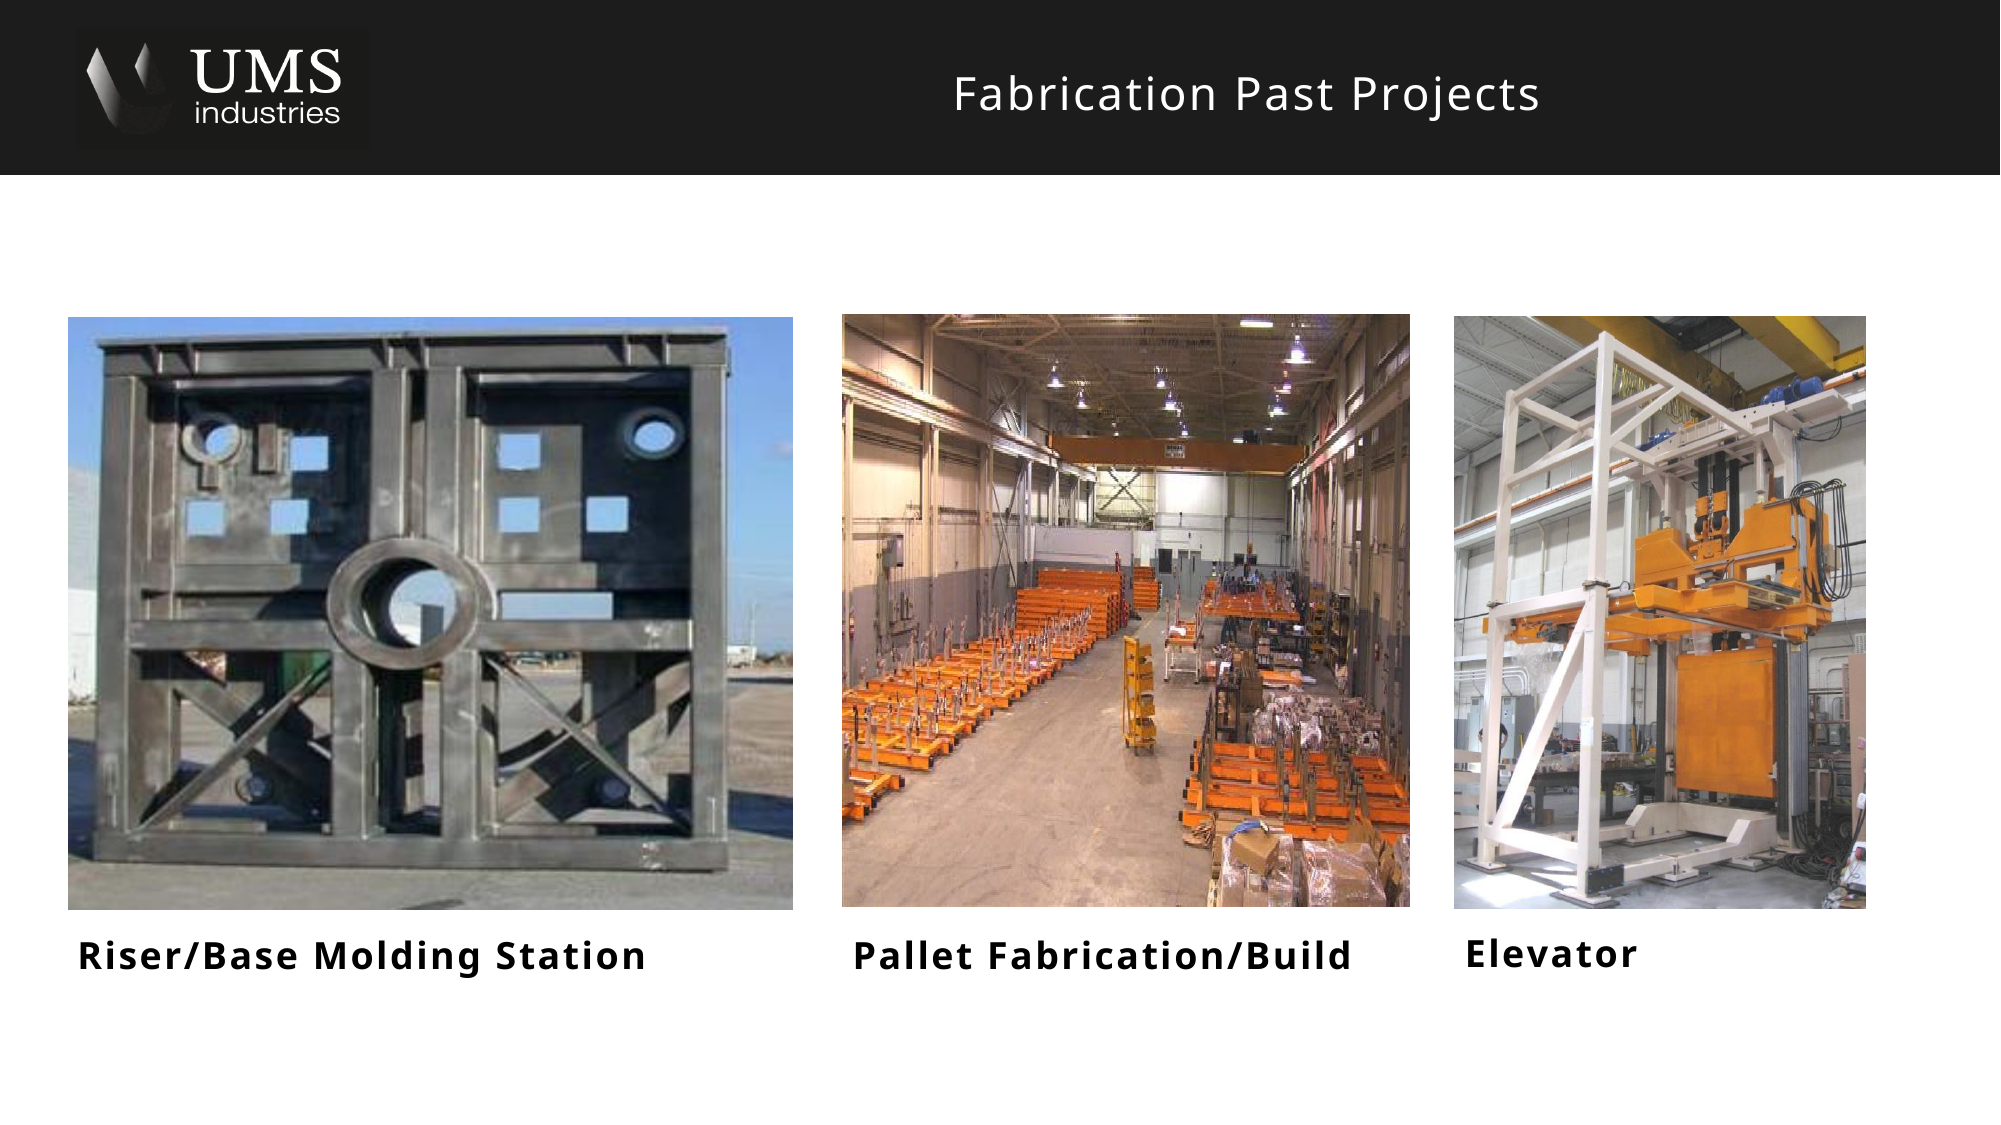

# FABRICATION PAST PROJECTS
Fabrication Past Projects
Riser/Base Molding Station
Pallet Fabrications and Build
Elevator
Elevator
Riser/Base Molding Station
Pallet Fabrication/Build